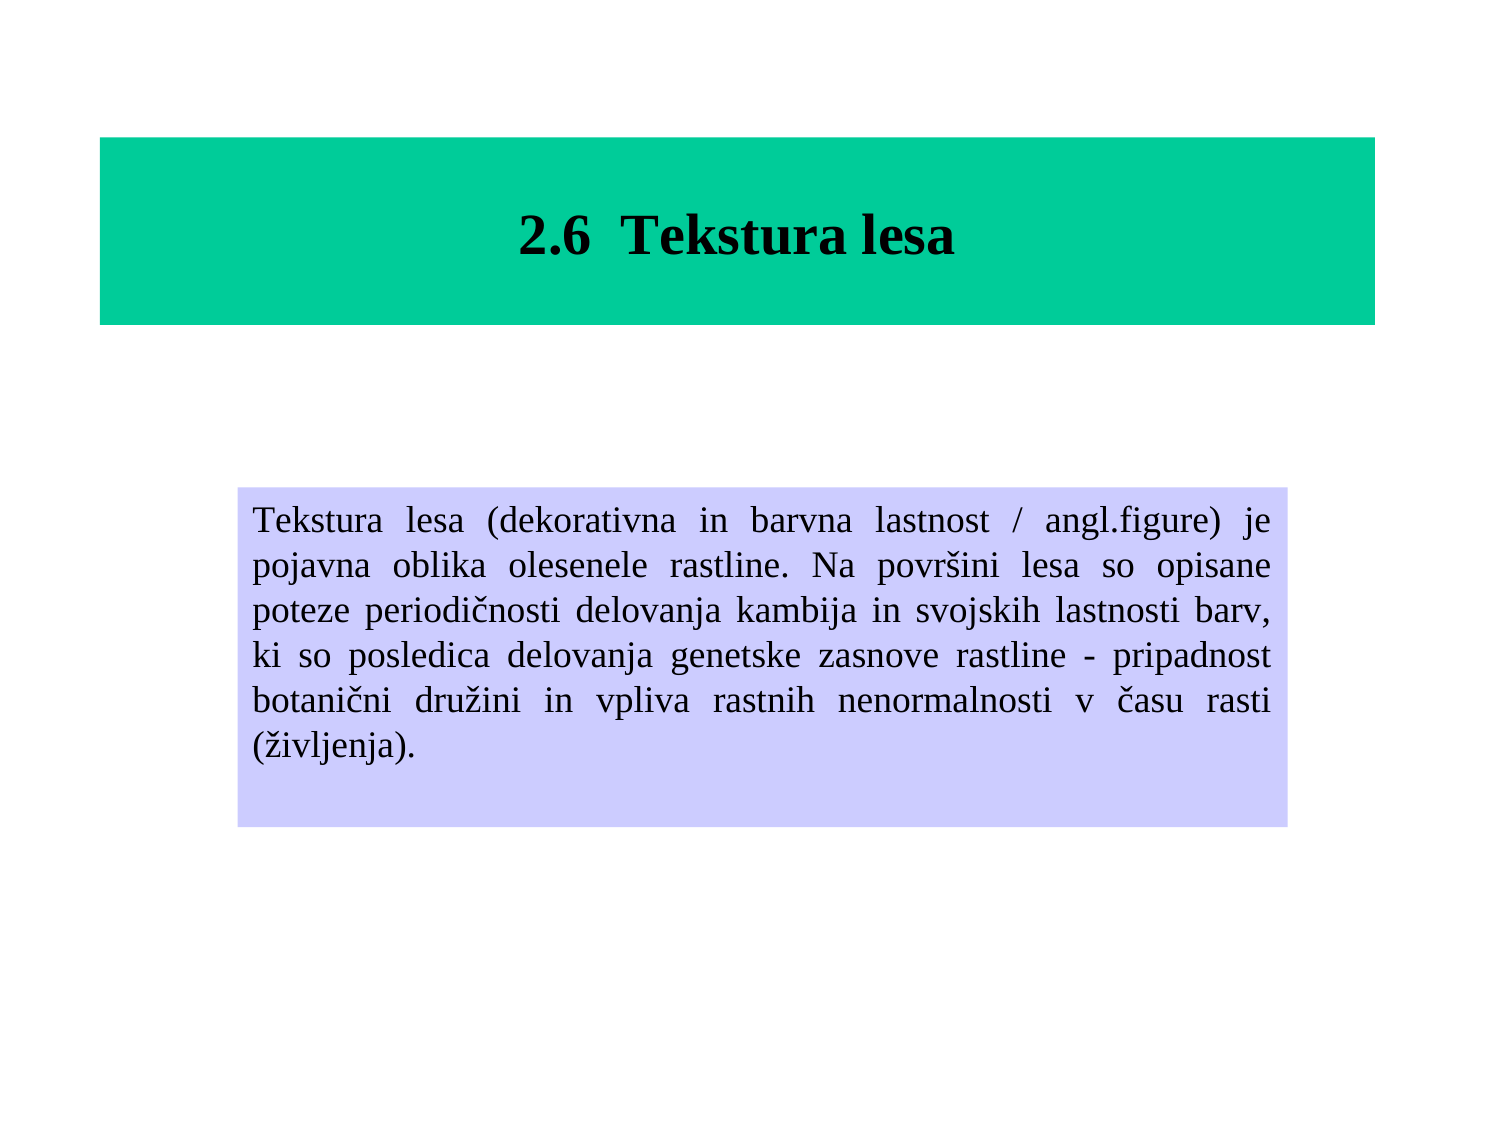

# 2.6 Tekstura lesa
Tekstura lesa (dekorativna in barvna lastnost / angl.figure) je pojavna oblika olesenele rastline. Na površini lesa so opisane poteze periodičnosti delovanja kambija in svojskih lastnosti barv, ki so posledica delovanja genetske zasnove rastline - pripadnost botanični družini in vpliva rastnih nenormalnosti v času rasti (življenja).